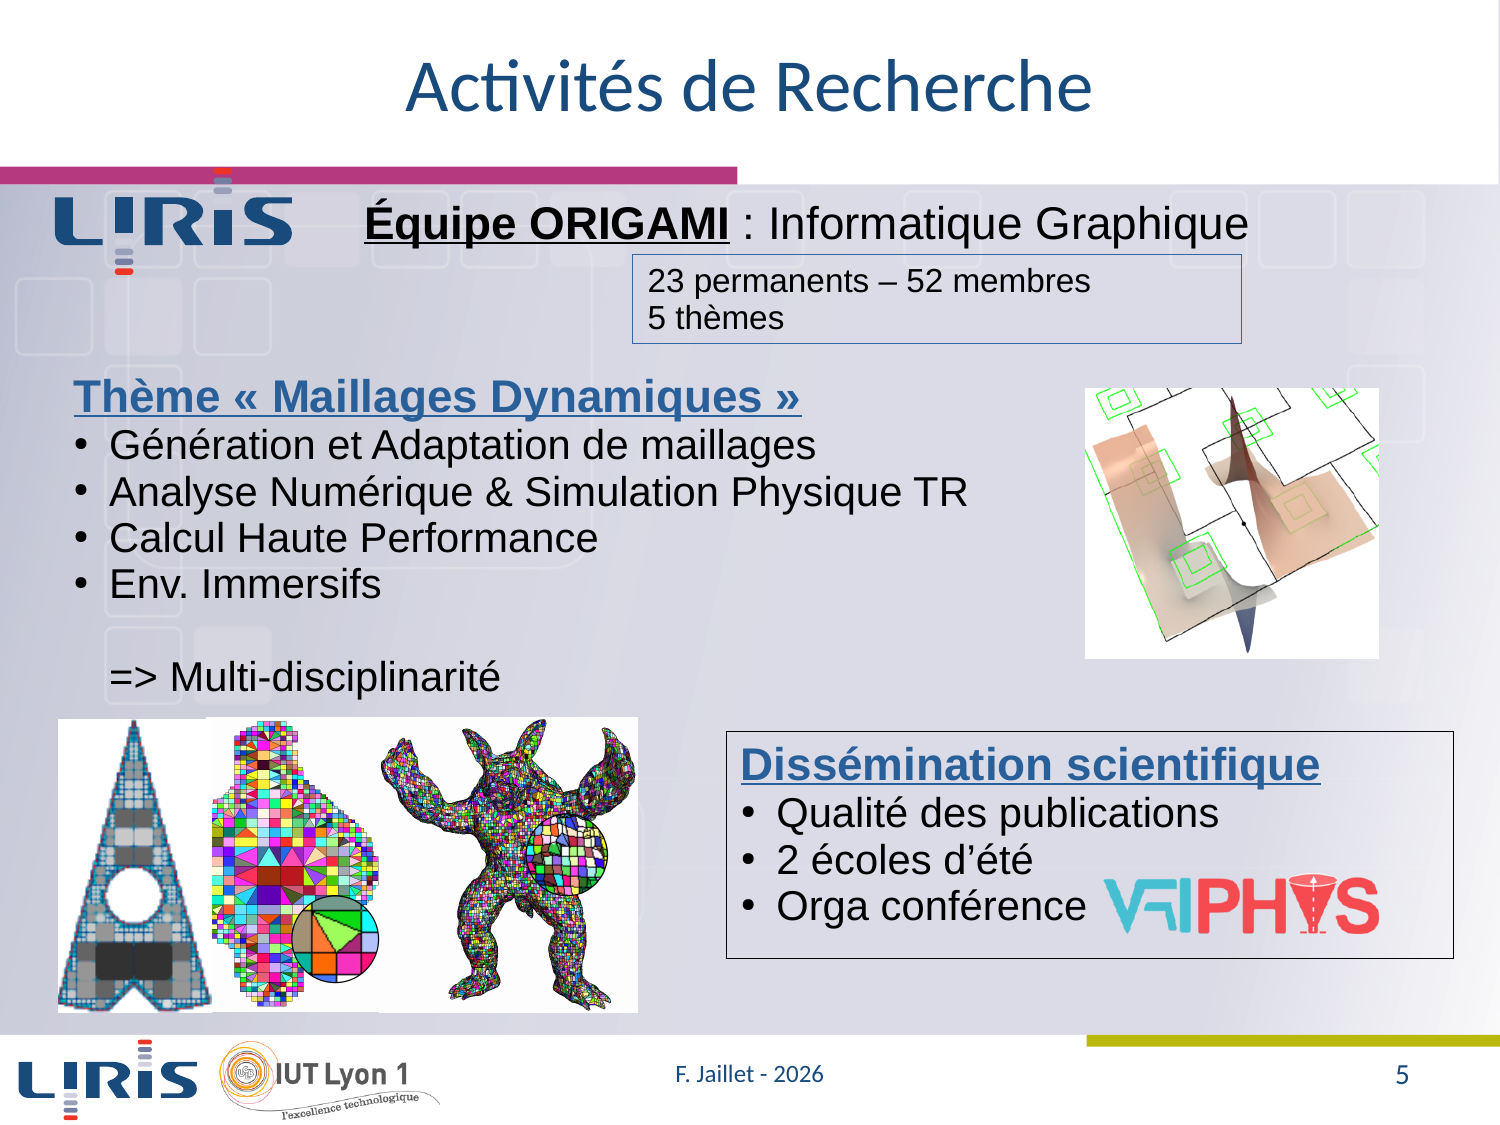

# Activités de Recherche
Équipe ORIGAMI : Informatique Graphique
23 permanents – 52 membres
5 thèmes
Thème « Maillages Dynamiques »
Génération et Adaptation de maillages
Analyse Numérique & Simulation Physique TR
Calcul Haute Performance
Env. Immersifs
=> Multi-disciplinarité
Dissémination scientifique
Qualité des publications
2 écoles d’été
Orga conférence
F. Jaillet - 2026